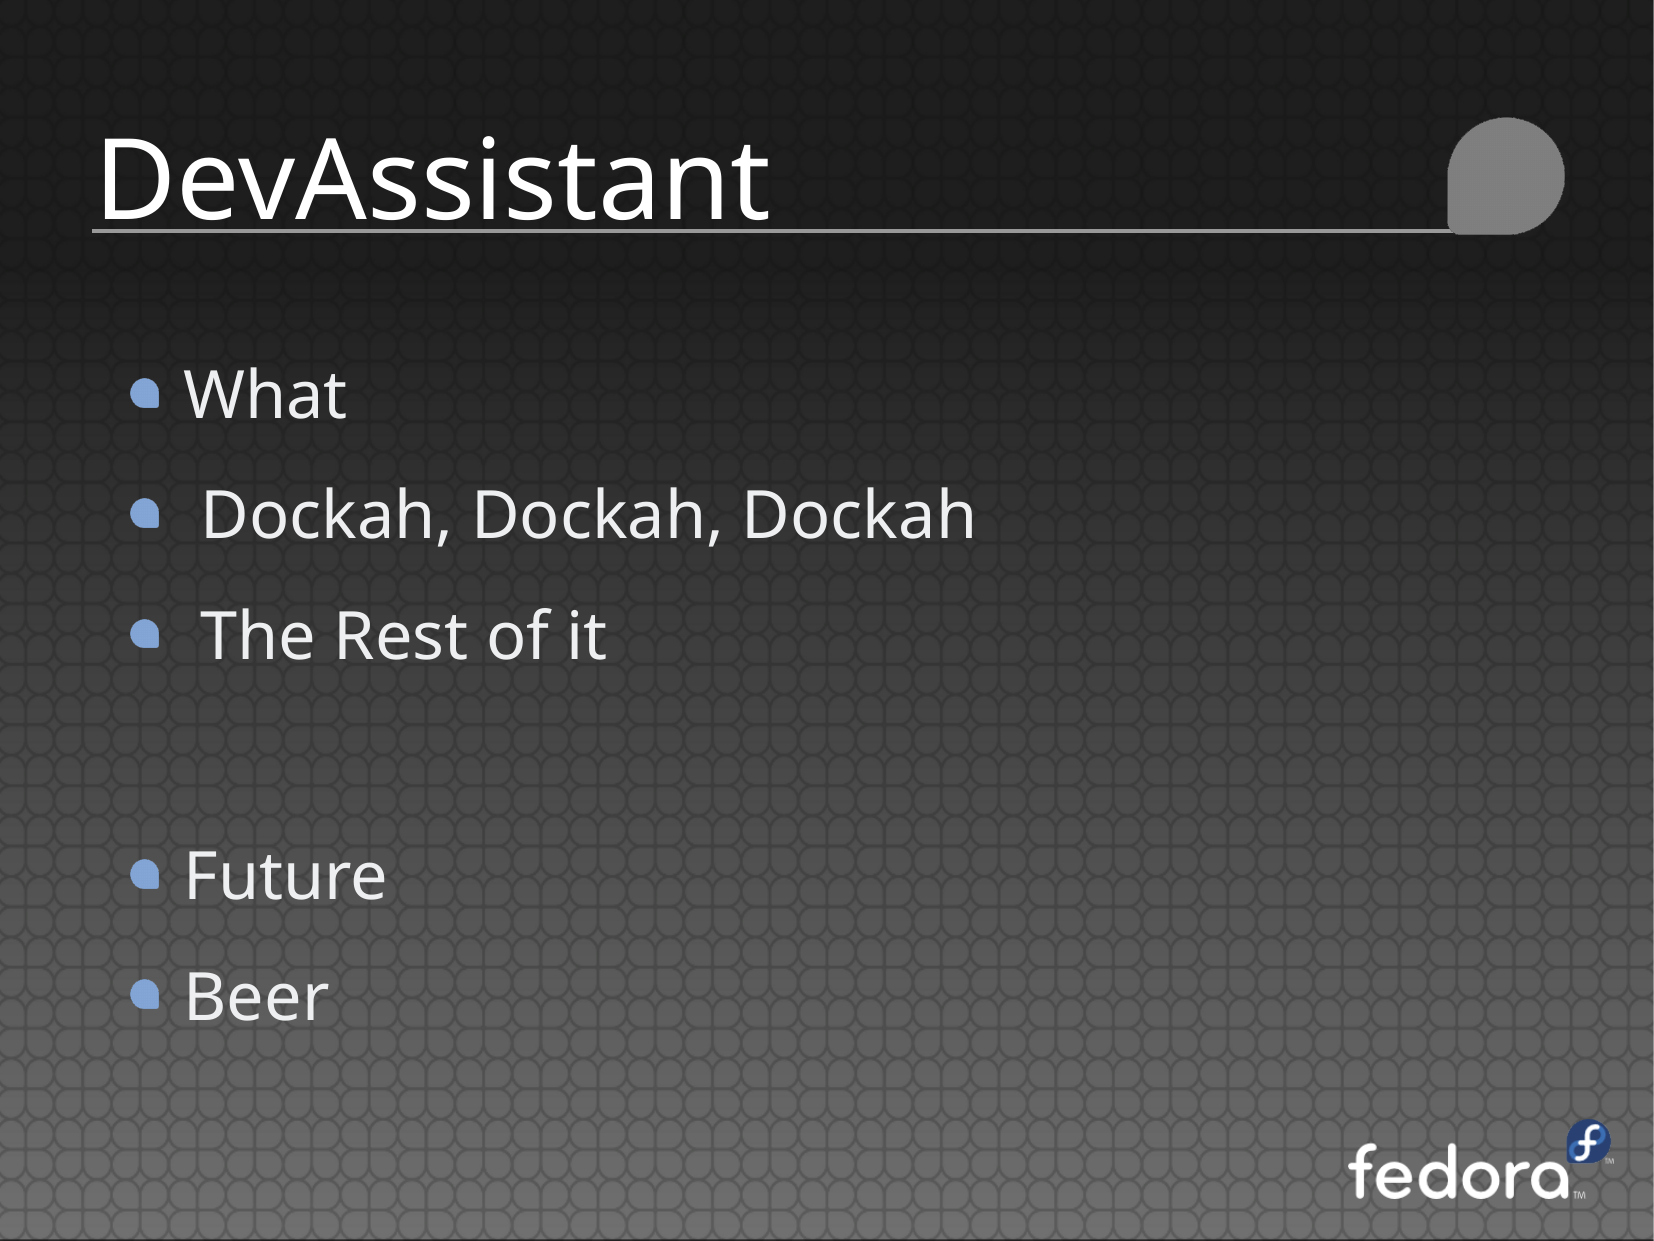

# DevAssistant
What
 Dockah, Dockah, Dockah
 The Rest of it
Future
Beer